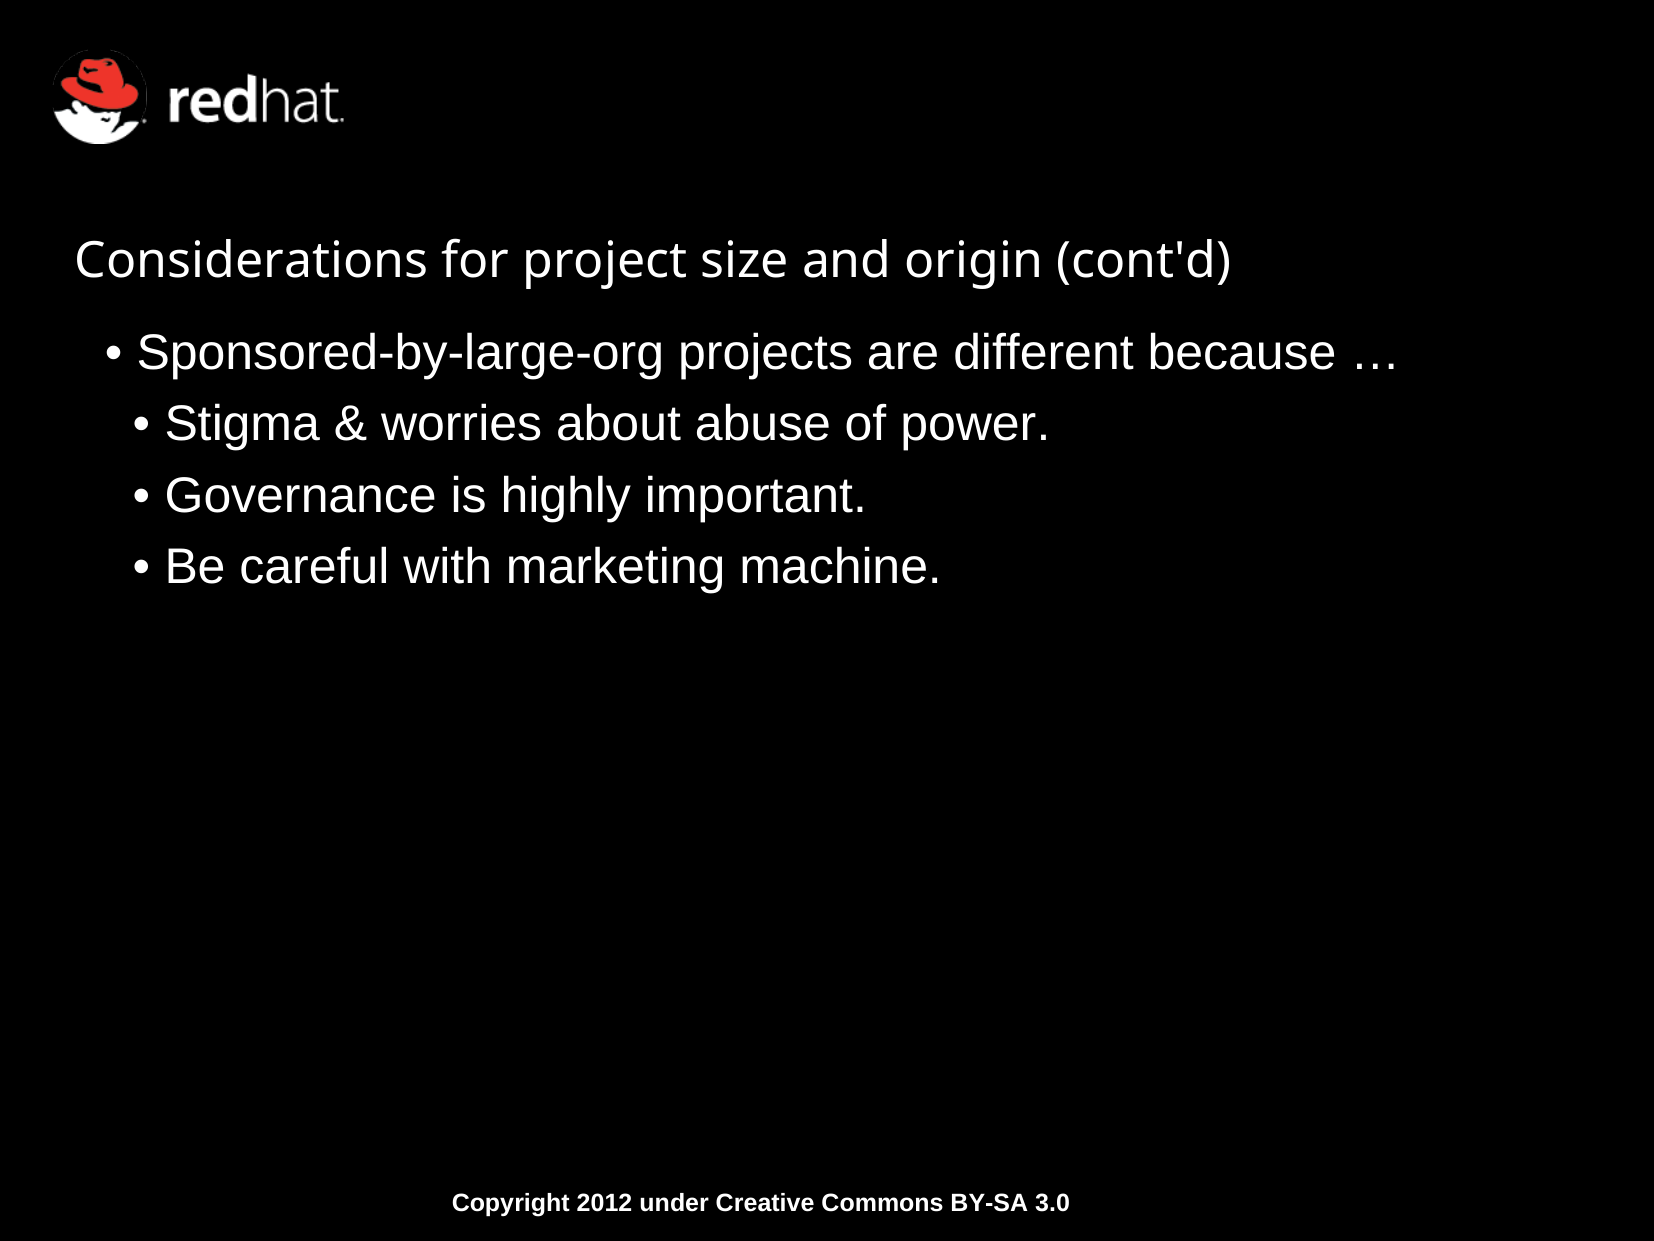

# Considerations for project size and origin (cont'd)
 • Sponsored-by-large-org projects are different because …
 • Stigma & worries about abuse of power.
 • Governance is highly important.
 • Be careful with marketing machine.